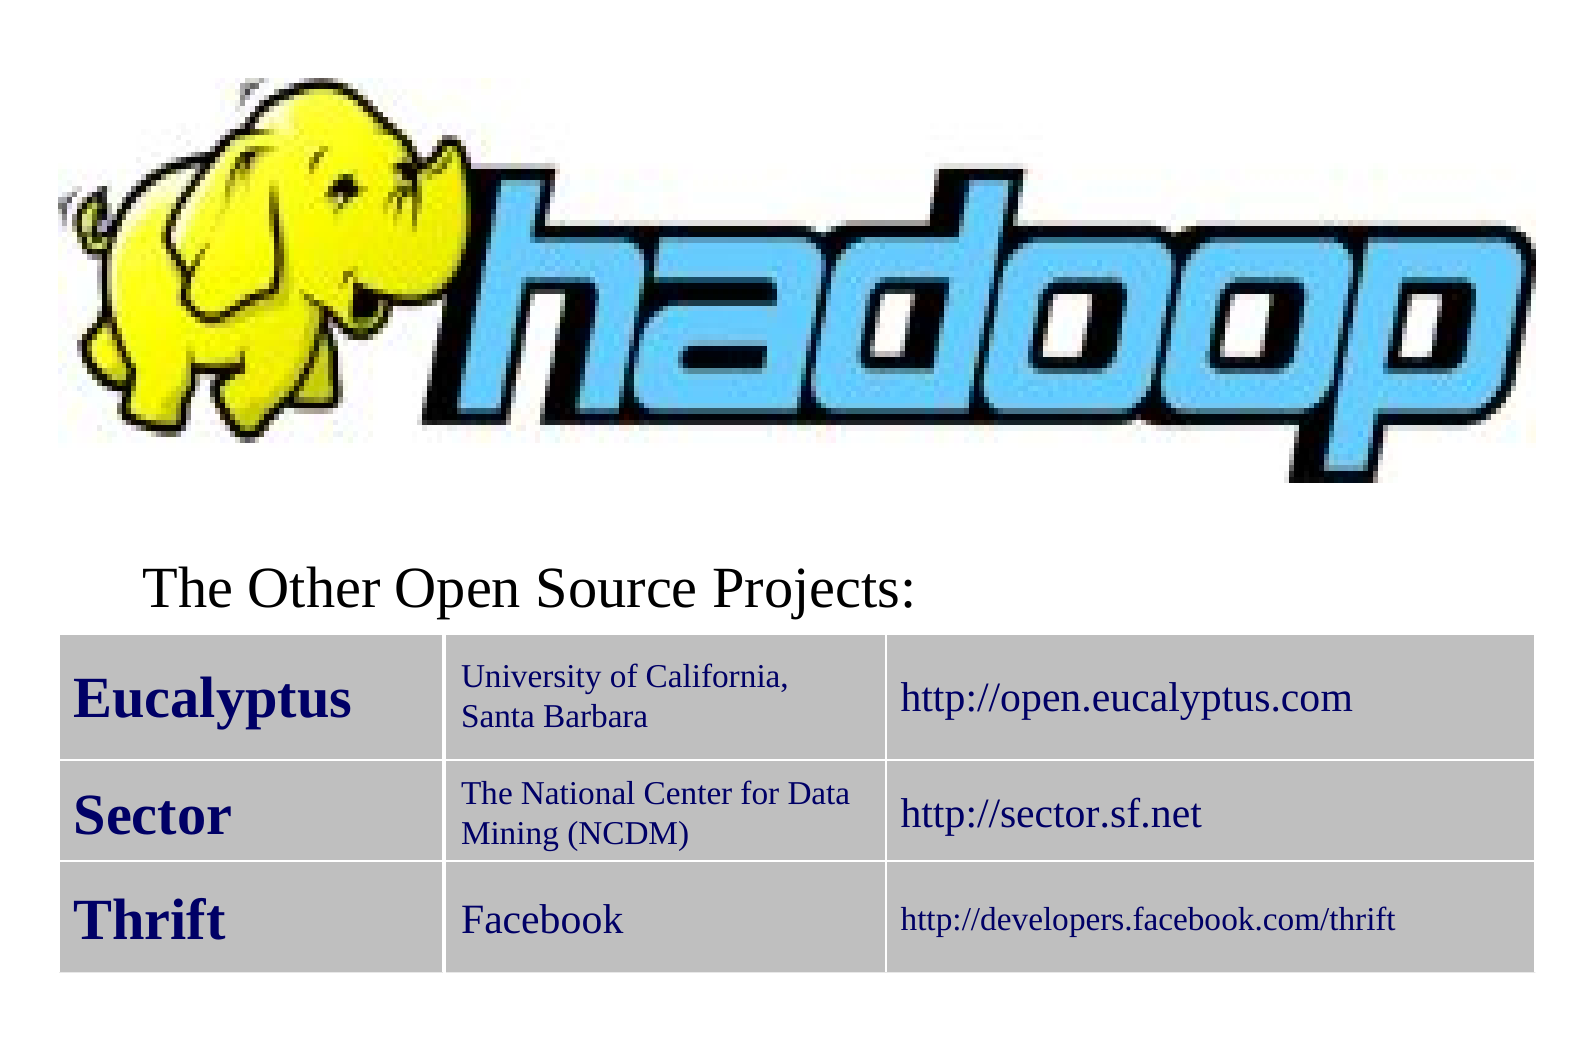

The Other Open Source Projects:
Eucalyptus
University of California, Santa Barbara
http://open.eucalyptus.com
Sector
The National Center for Data Mining (NCDM)
http://sector.sf.net
Thrift
Facebook
http://developers.facebook.com/thrift